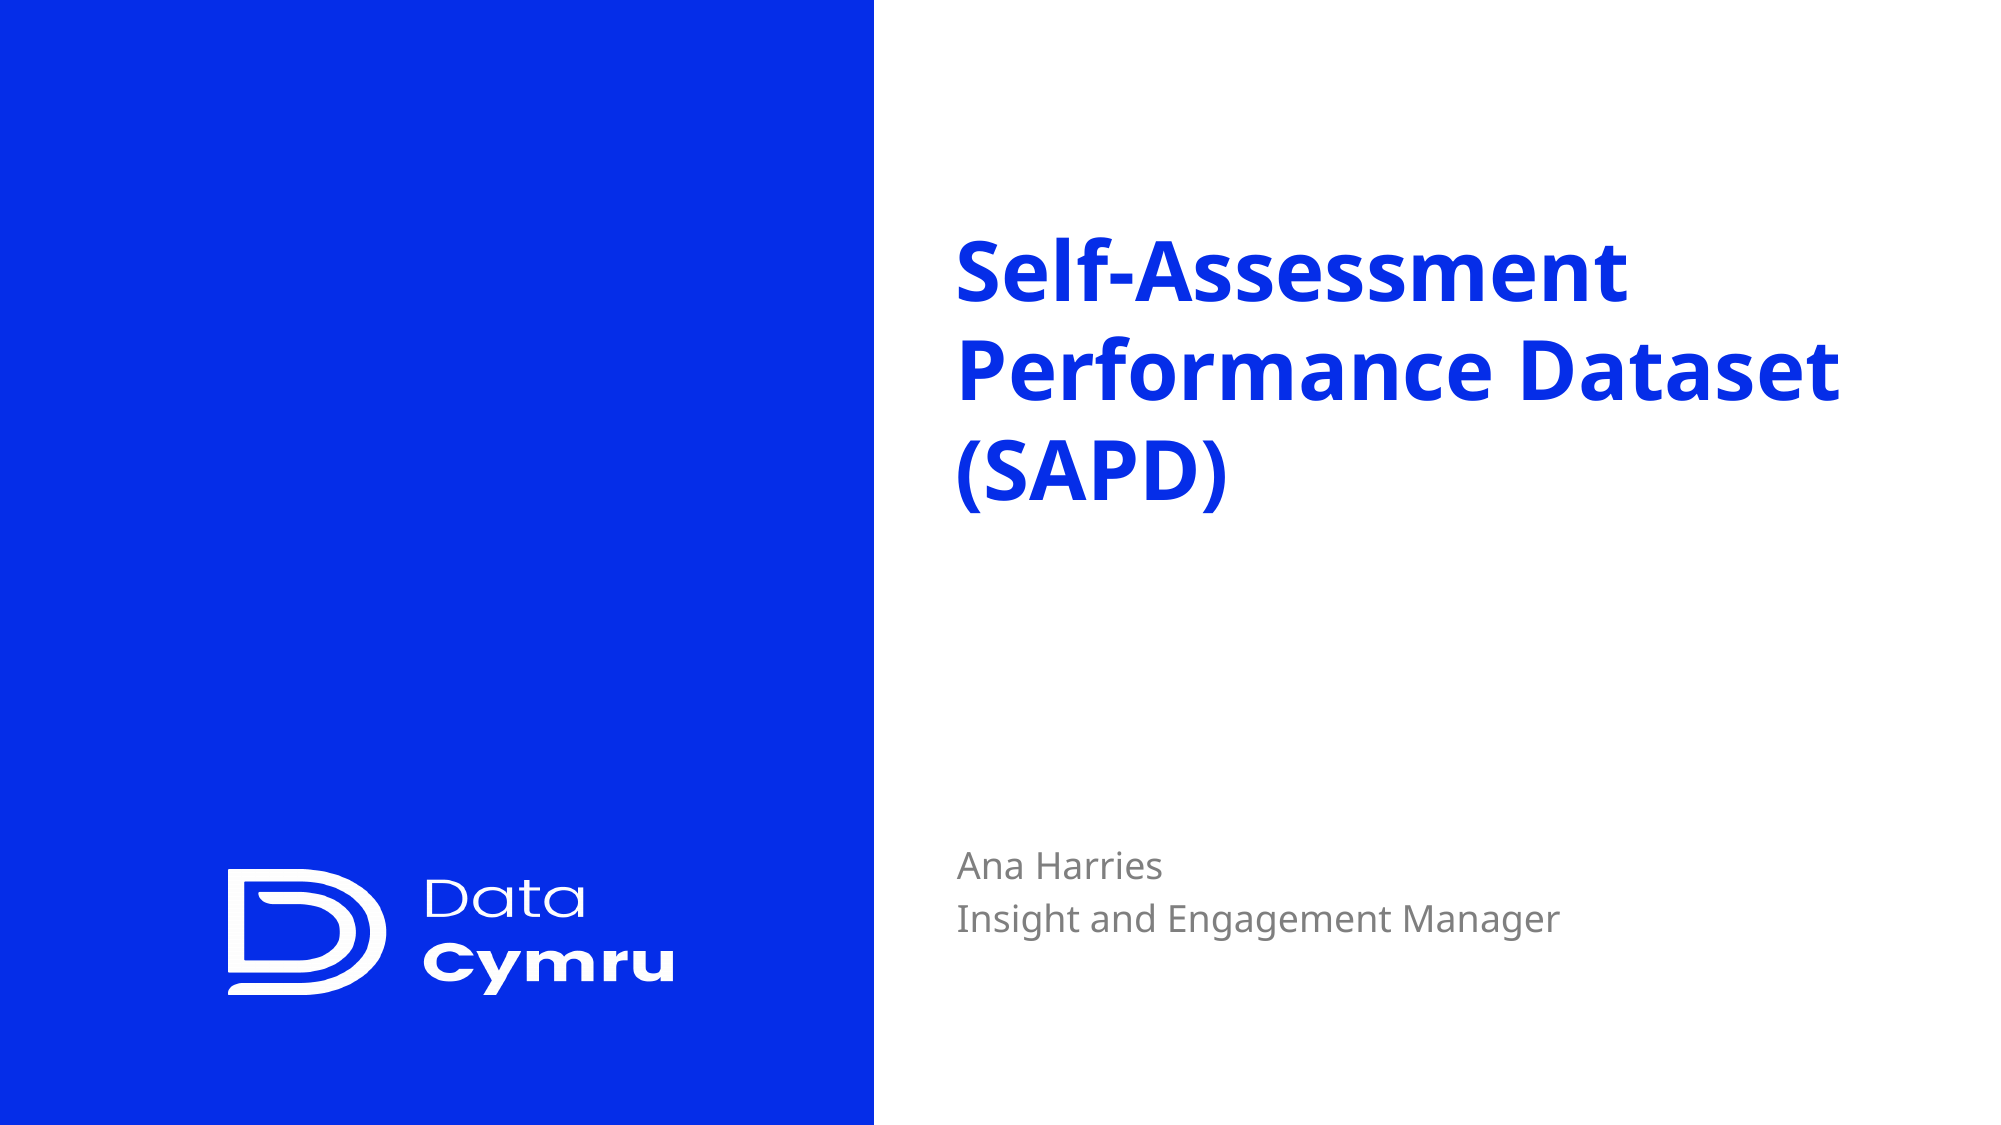

Self-Assessment Performance Dataset (SAPD)
# Ana Harries
Insight and Engagement Manager